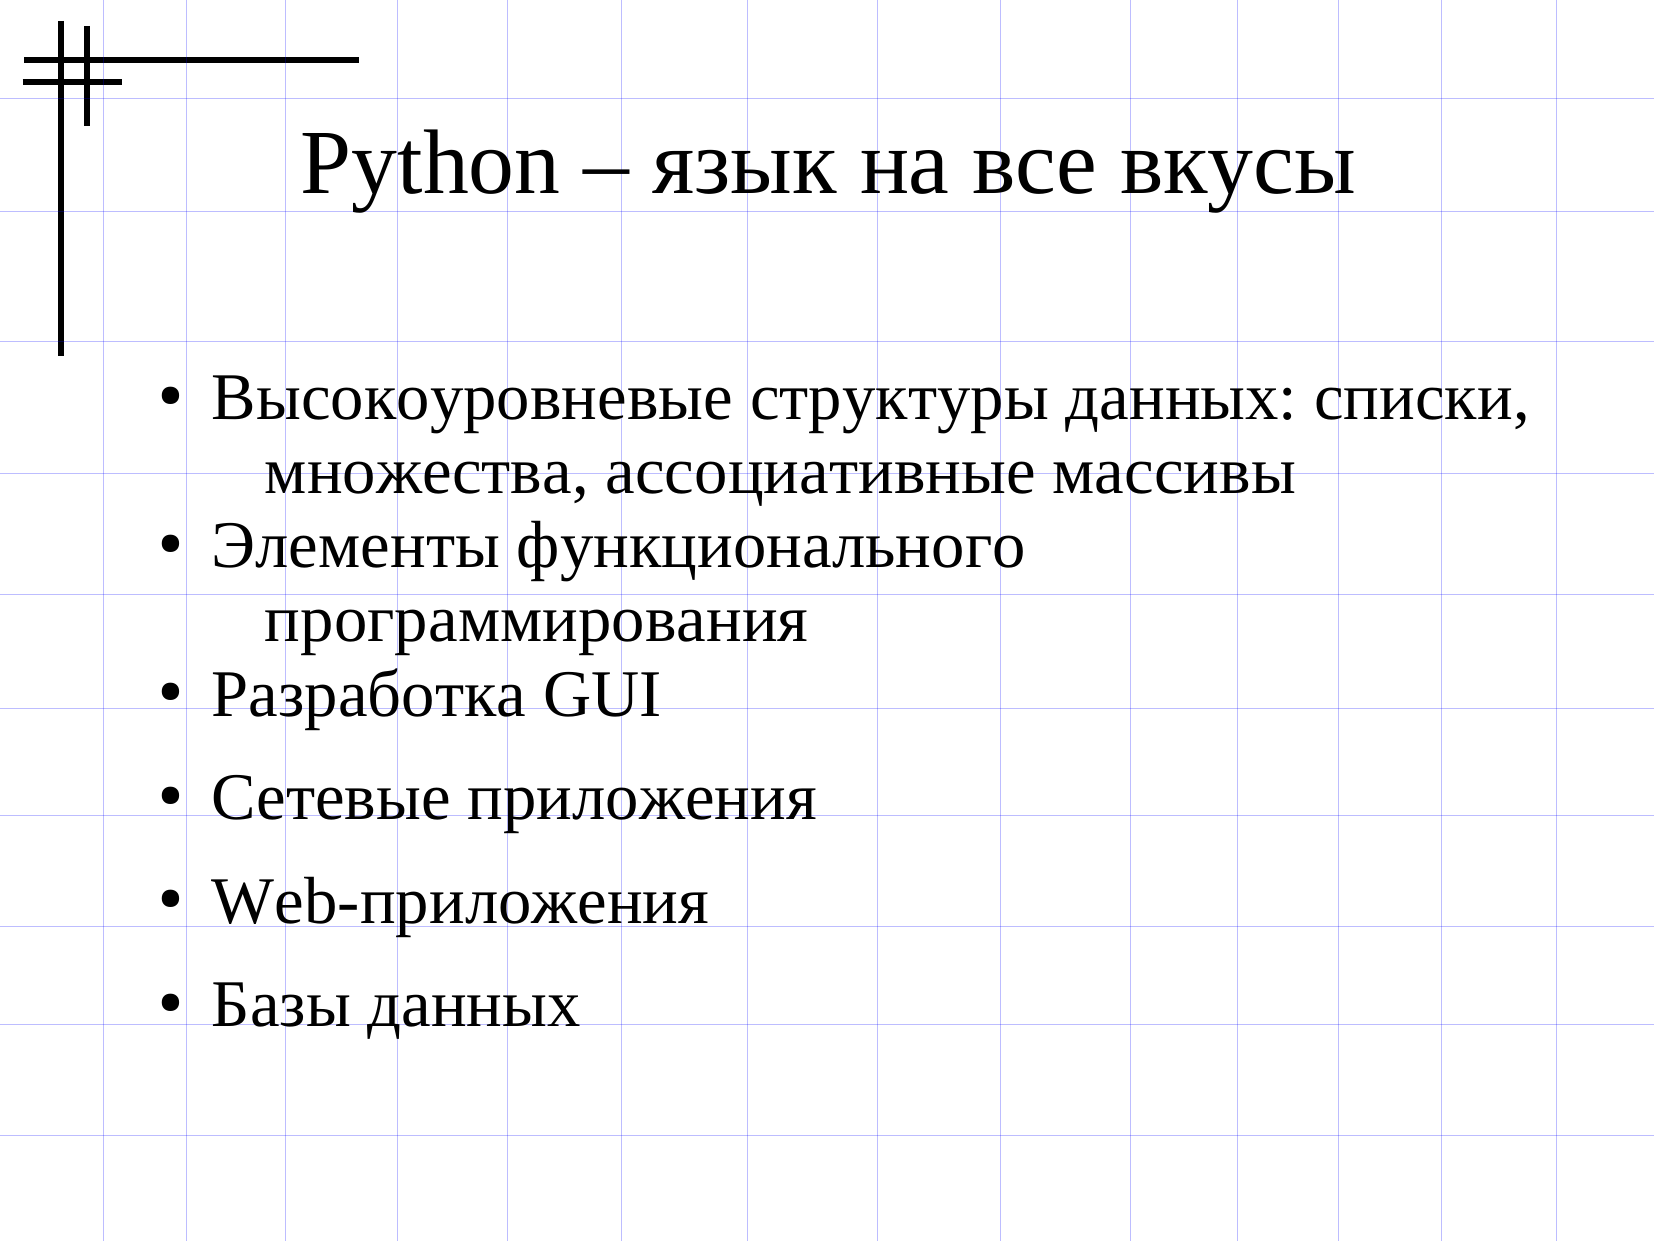

# Python – язык на все вкусы
Высокоуровневые структуры данных: списки, множества, ассоциативные массивы
Элементы функционального программирования
Разработка GUI
Сетевые приложения
Web-приложения
Базы данных